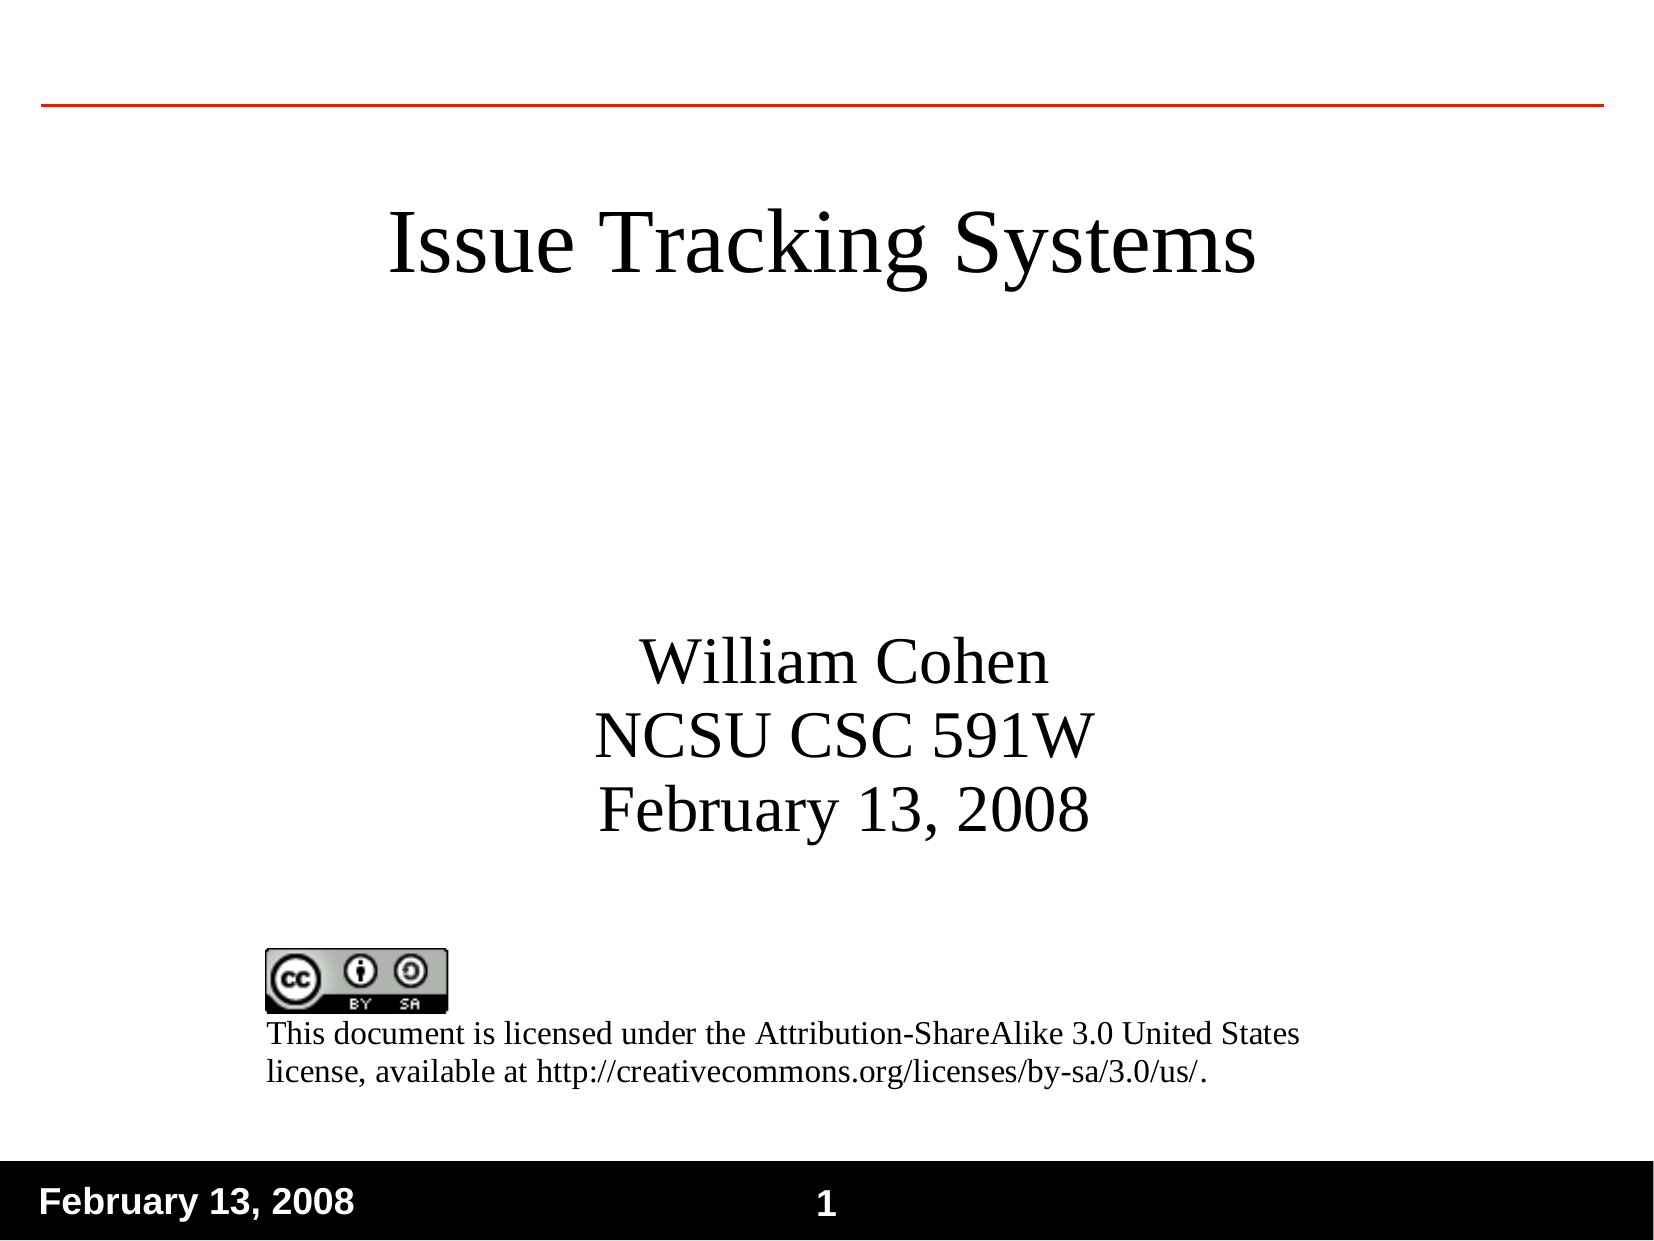

# Issue Tracking Systems
William Cohen
NCSU CSC 591W
February 13, 2008